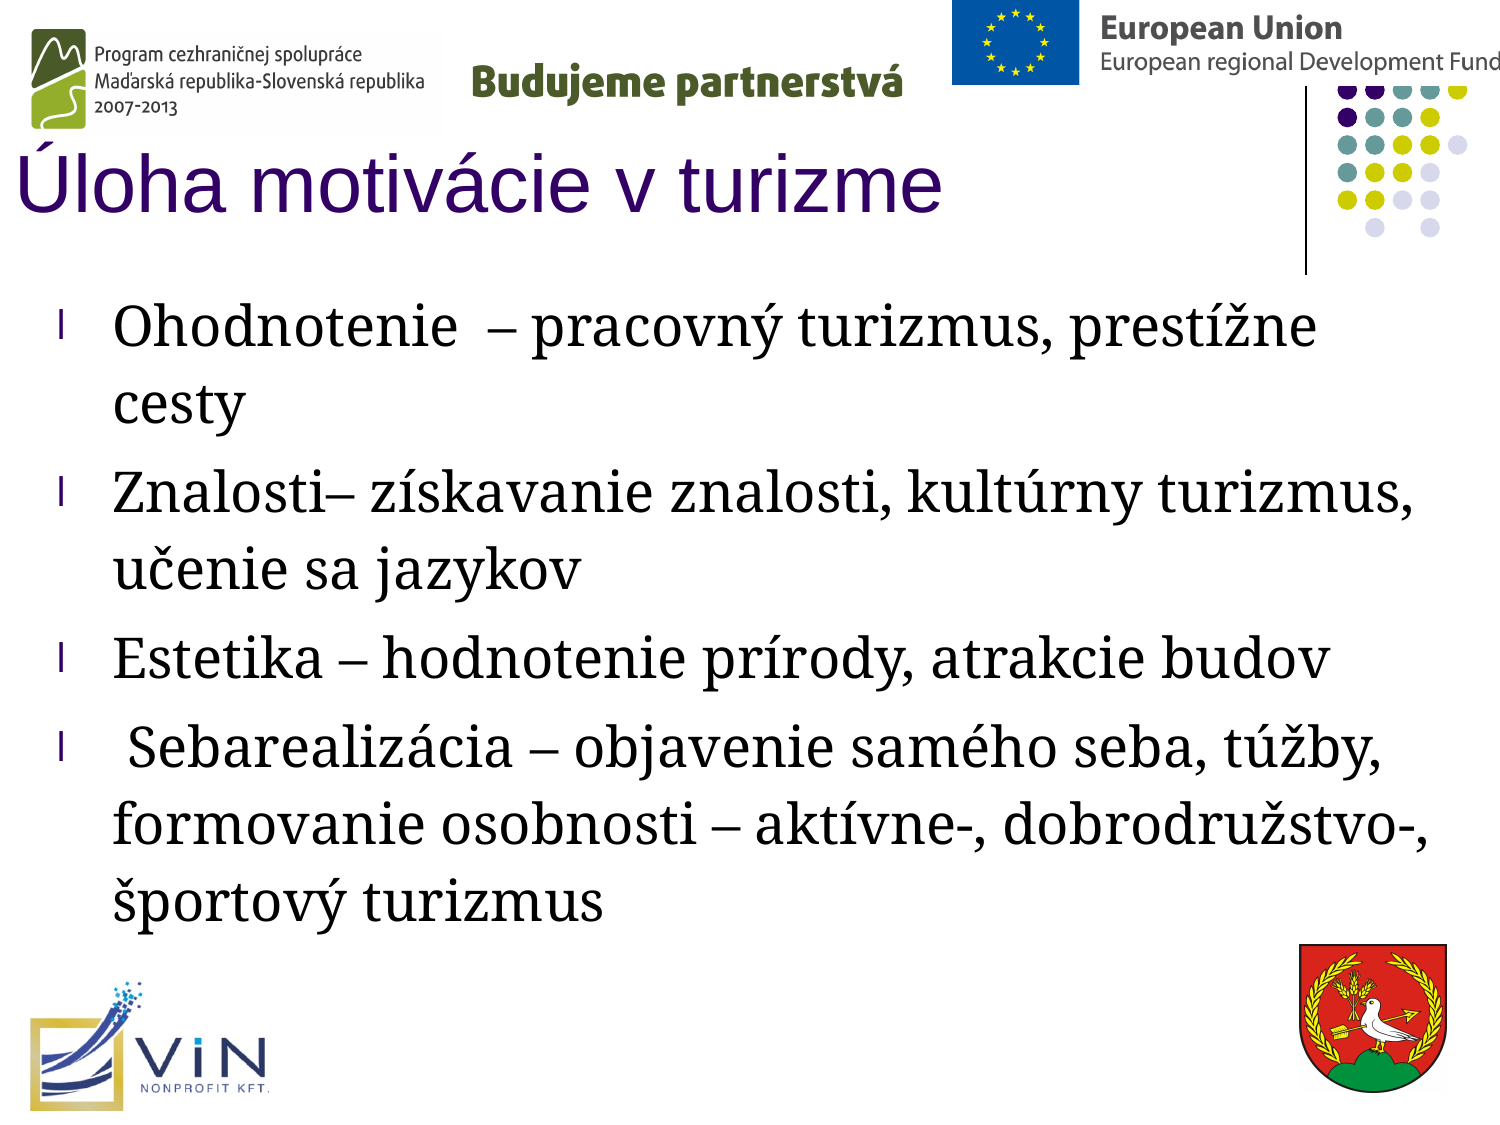

Úloha motivácie v turizme
# Ohodnotenie – pracovný turizmus, prestížne cesty
Znalosti– získavanie znalosti, kultúrny turizmus, učenie sa jazykov
Estetika – hodnotenie prírody, atrakcie budov
 Sebarealizácia – objavenie samého seba, túžby, formovanie osobnosti – aktívne-, dobrodružstvo-, športový turizmus